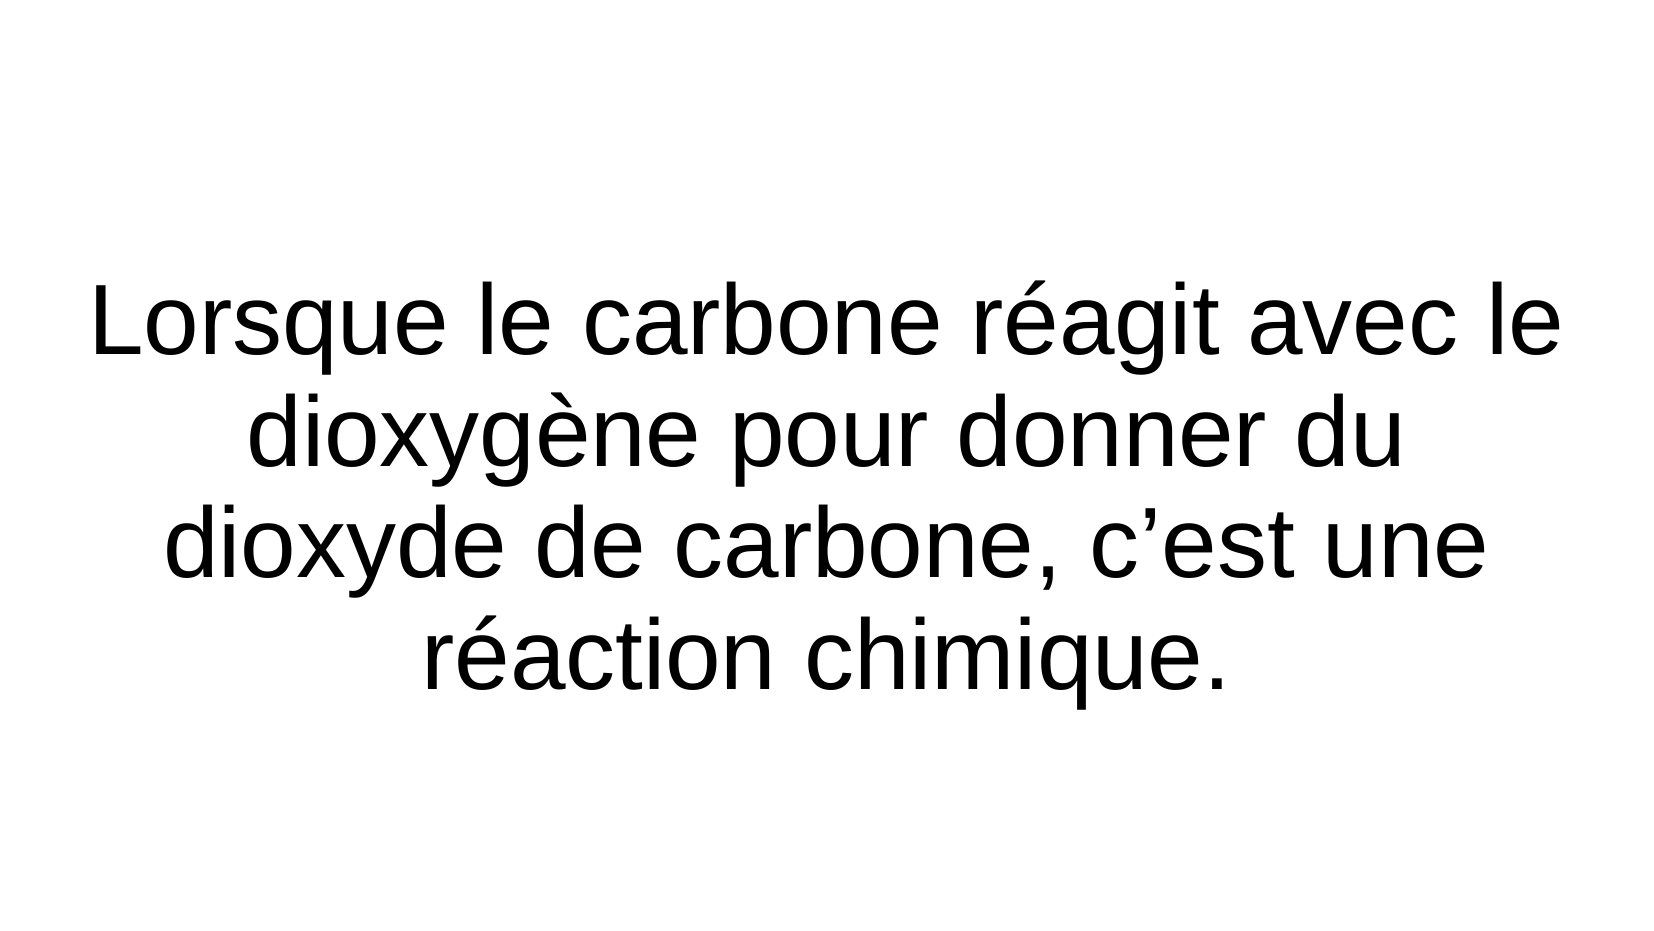

# Lorsque le carbone réagit avec le dioxygène pour donner du dioxyde de carbone, c’est une réaction chimique.